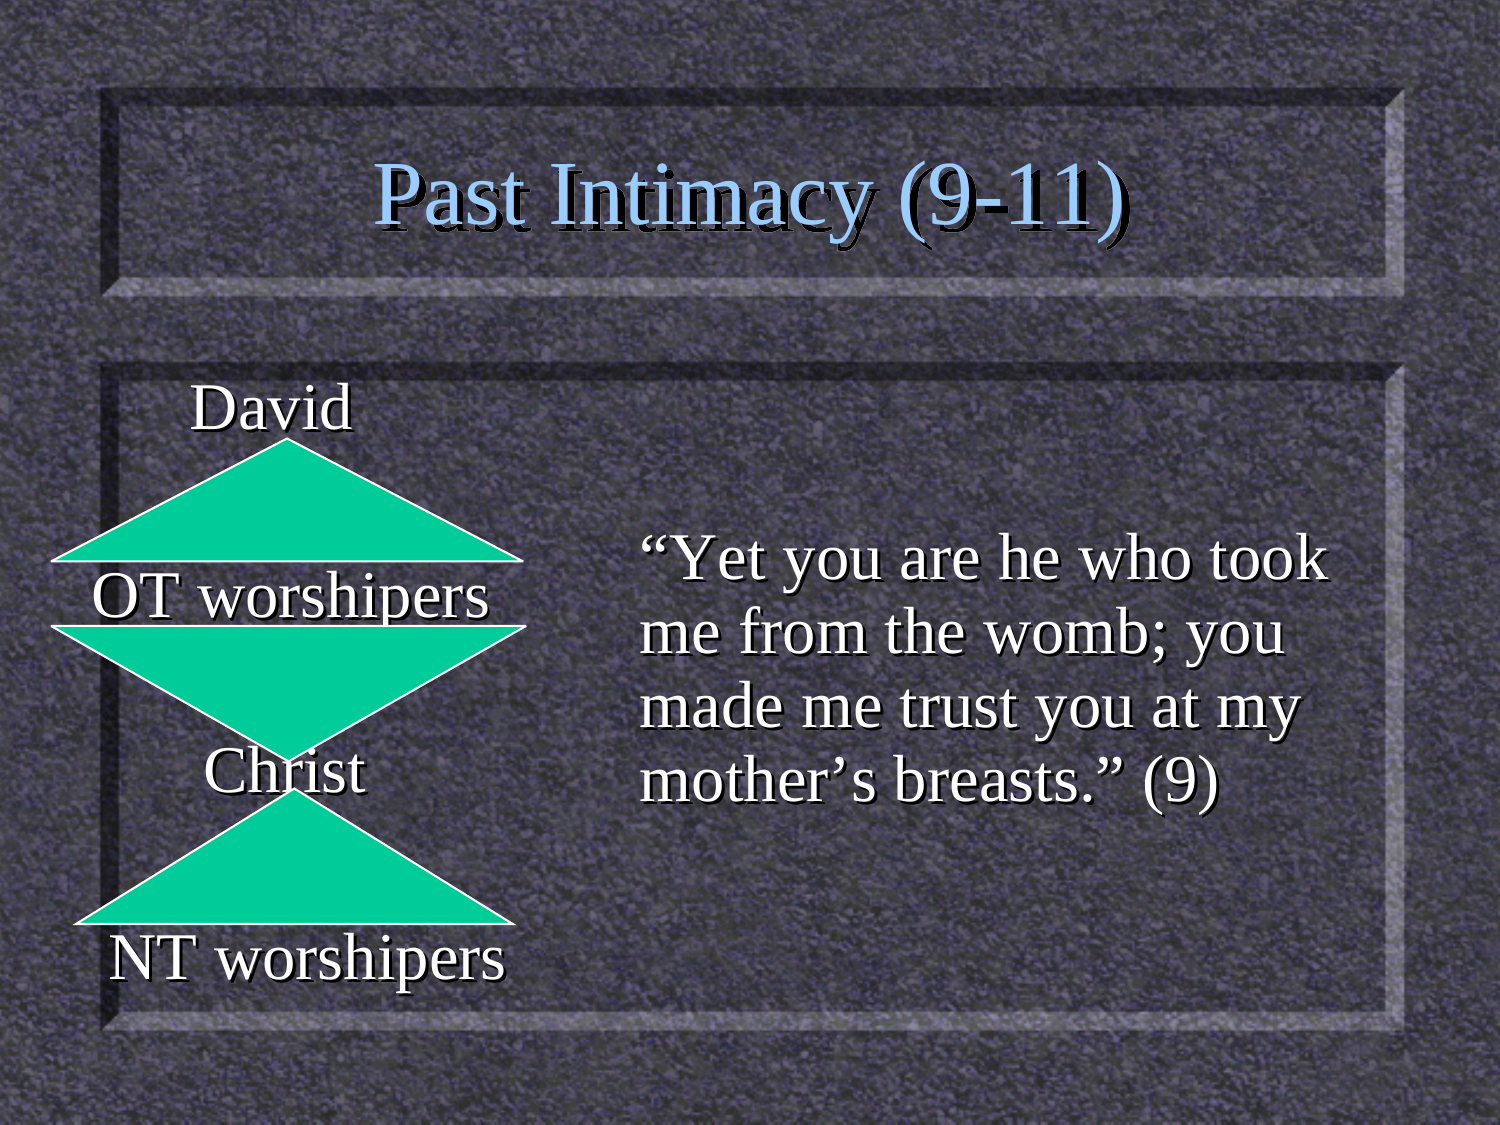

# Past Intimacy (9-11)
David
OT worshipers
“Yet you are he who took me from the womb; you made me trust you at my mother’s breasts.” (9)
Christ
NT worshipers